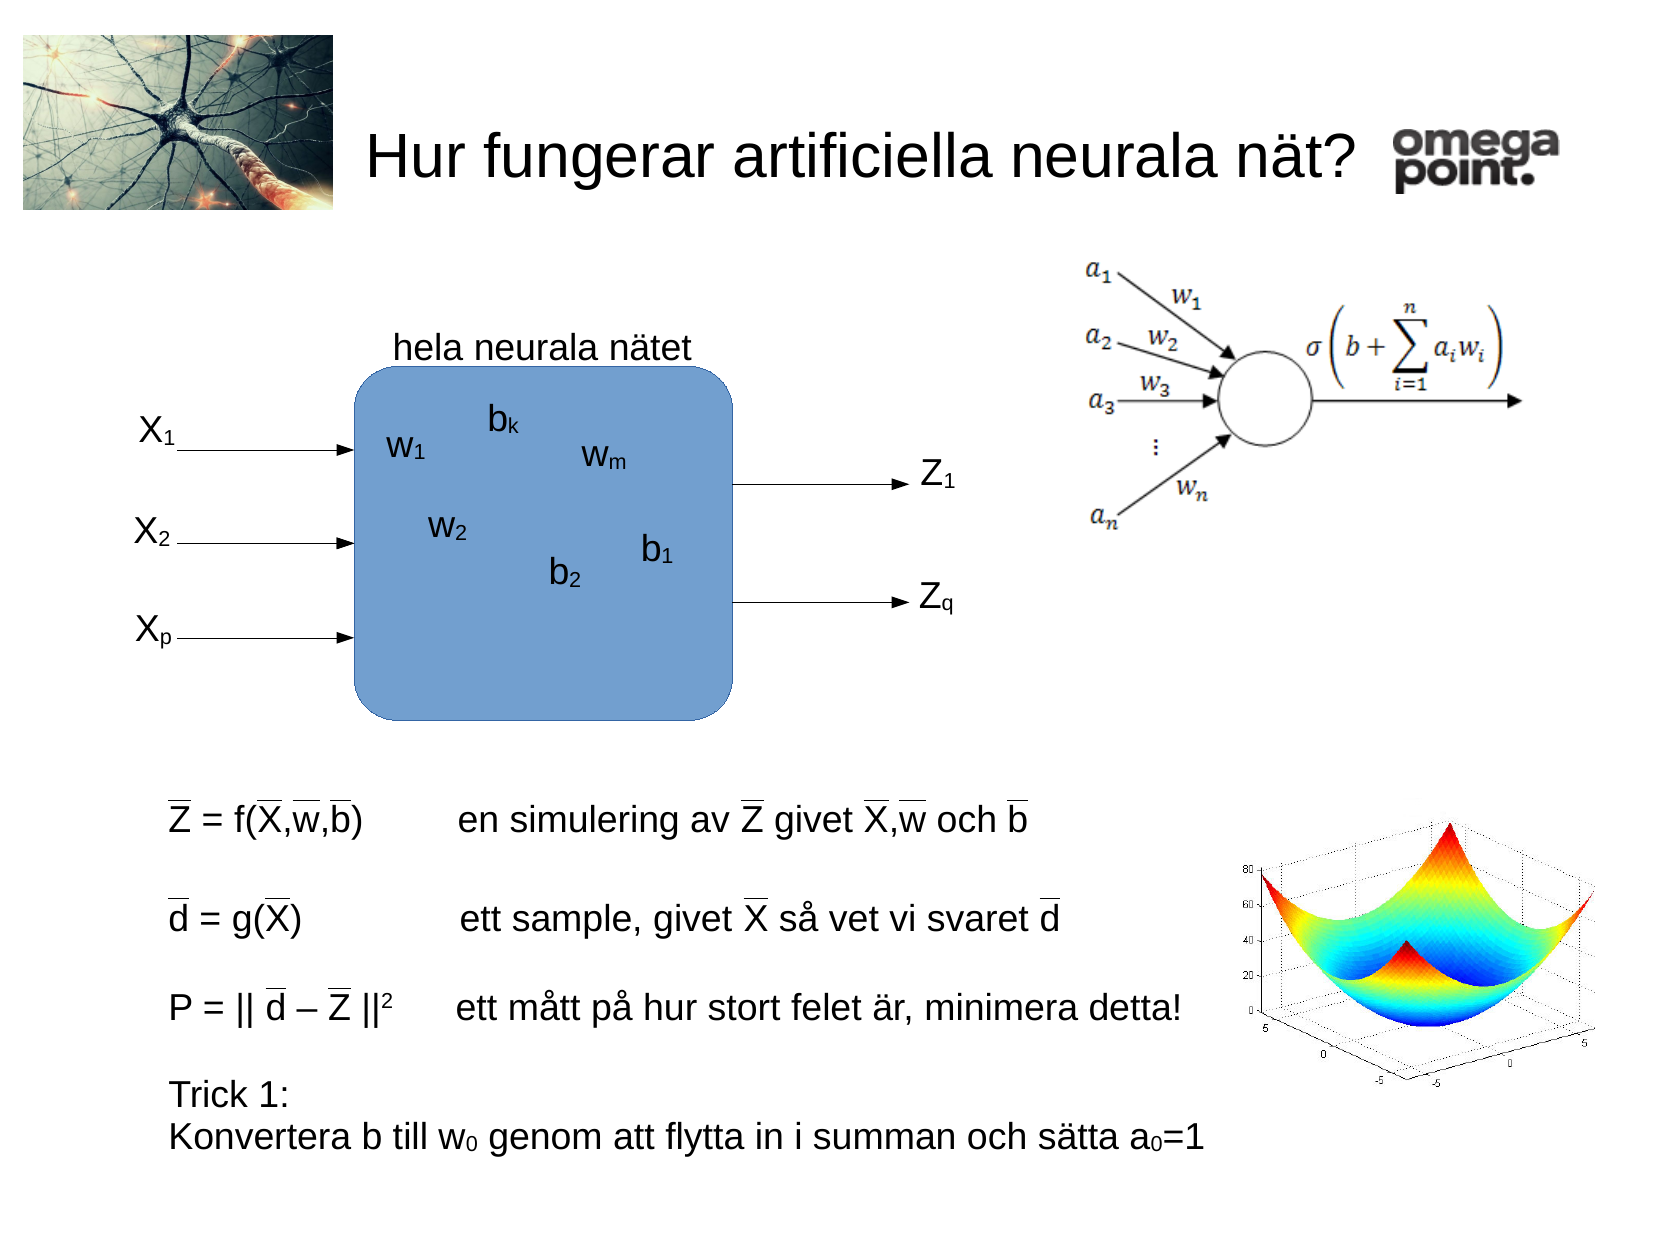

# Hur fungerar artificiella neurala nät?
hela neurala nätet
bk
X1
w1
wm
Z1
w2
X2
b1
b2
Zq
Xp
Z = f(X,w,b) en simulering av Z givet X,w och b
d = g(X) ett sample, givet X så vet vi svaret d
P = || d – Z ||2 ett mått på hur stort felet är, minimera detta!
Trick 1:
Konvertera b till w0 genom att flytta in i summan och sätta a0=1